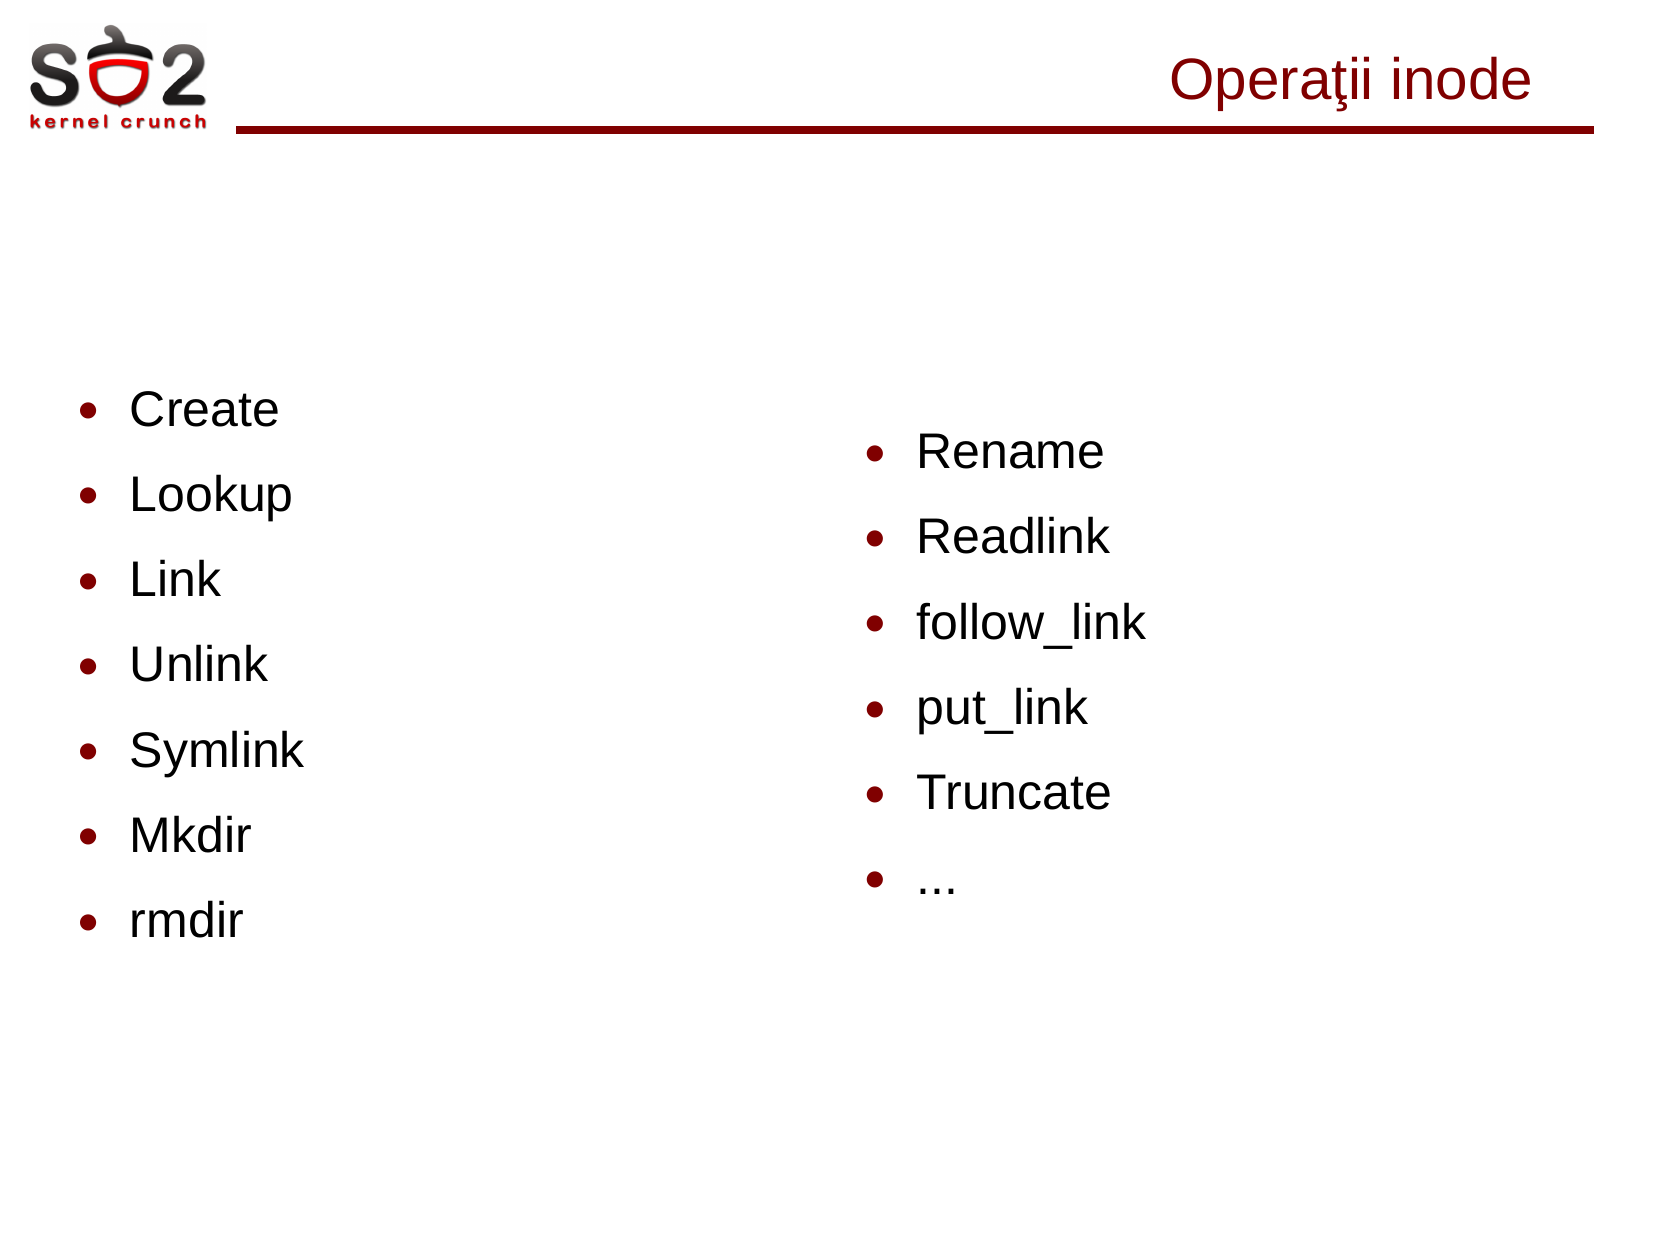

# Operaţii inode
Create
Lookup
Link
Unlink
Symlink
Mkdir
rmdir
Rename
Readlink
follow_link
put_link
Truncate
...